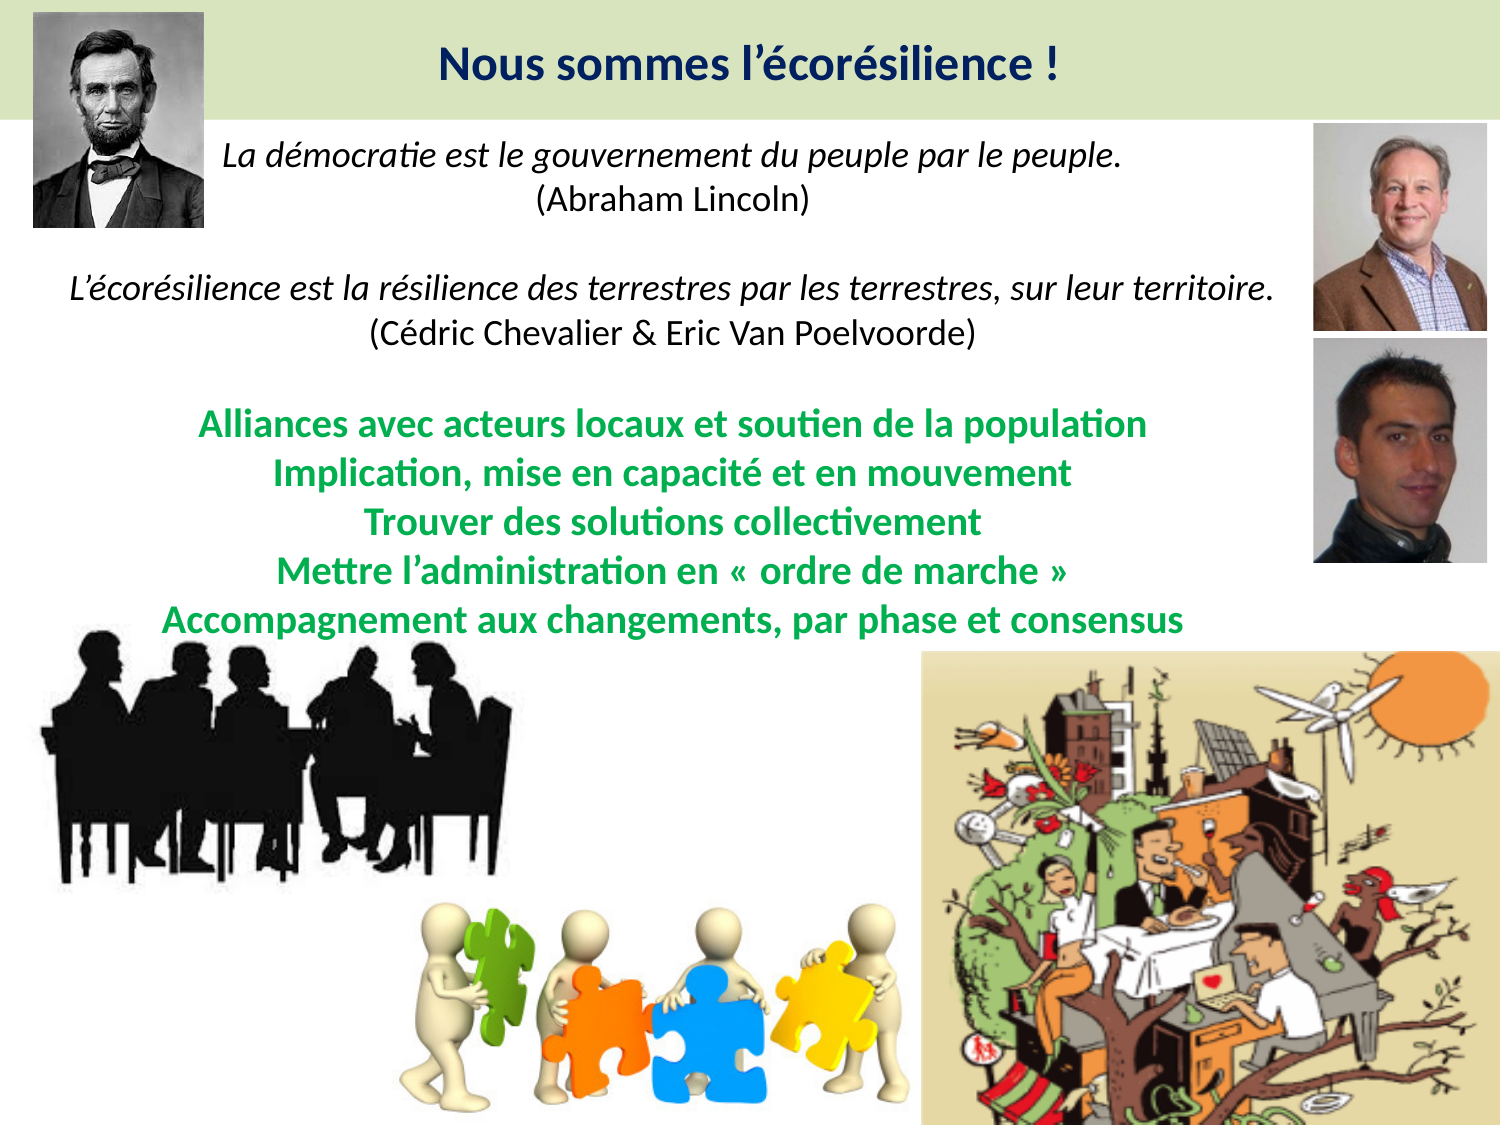

Nous sommes l’écorésilience !
# La démocratie est le gouvernement du peuple par le peuple. (Abraham Lincoln) L’écorésilience est la résilience des terrestres par les terrestres, sur leur territoire. (Cédric Chevalier & Eric Van Poelvoorde) Alliances avec acteurs locaux et soutien de la population Implication, mise en capacité et en mouvement Trouver des solutions collectivement Mettre l’administration en « ordre de marche » Accompagnement aux changements, par phase et consensus